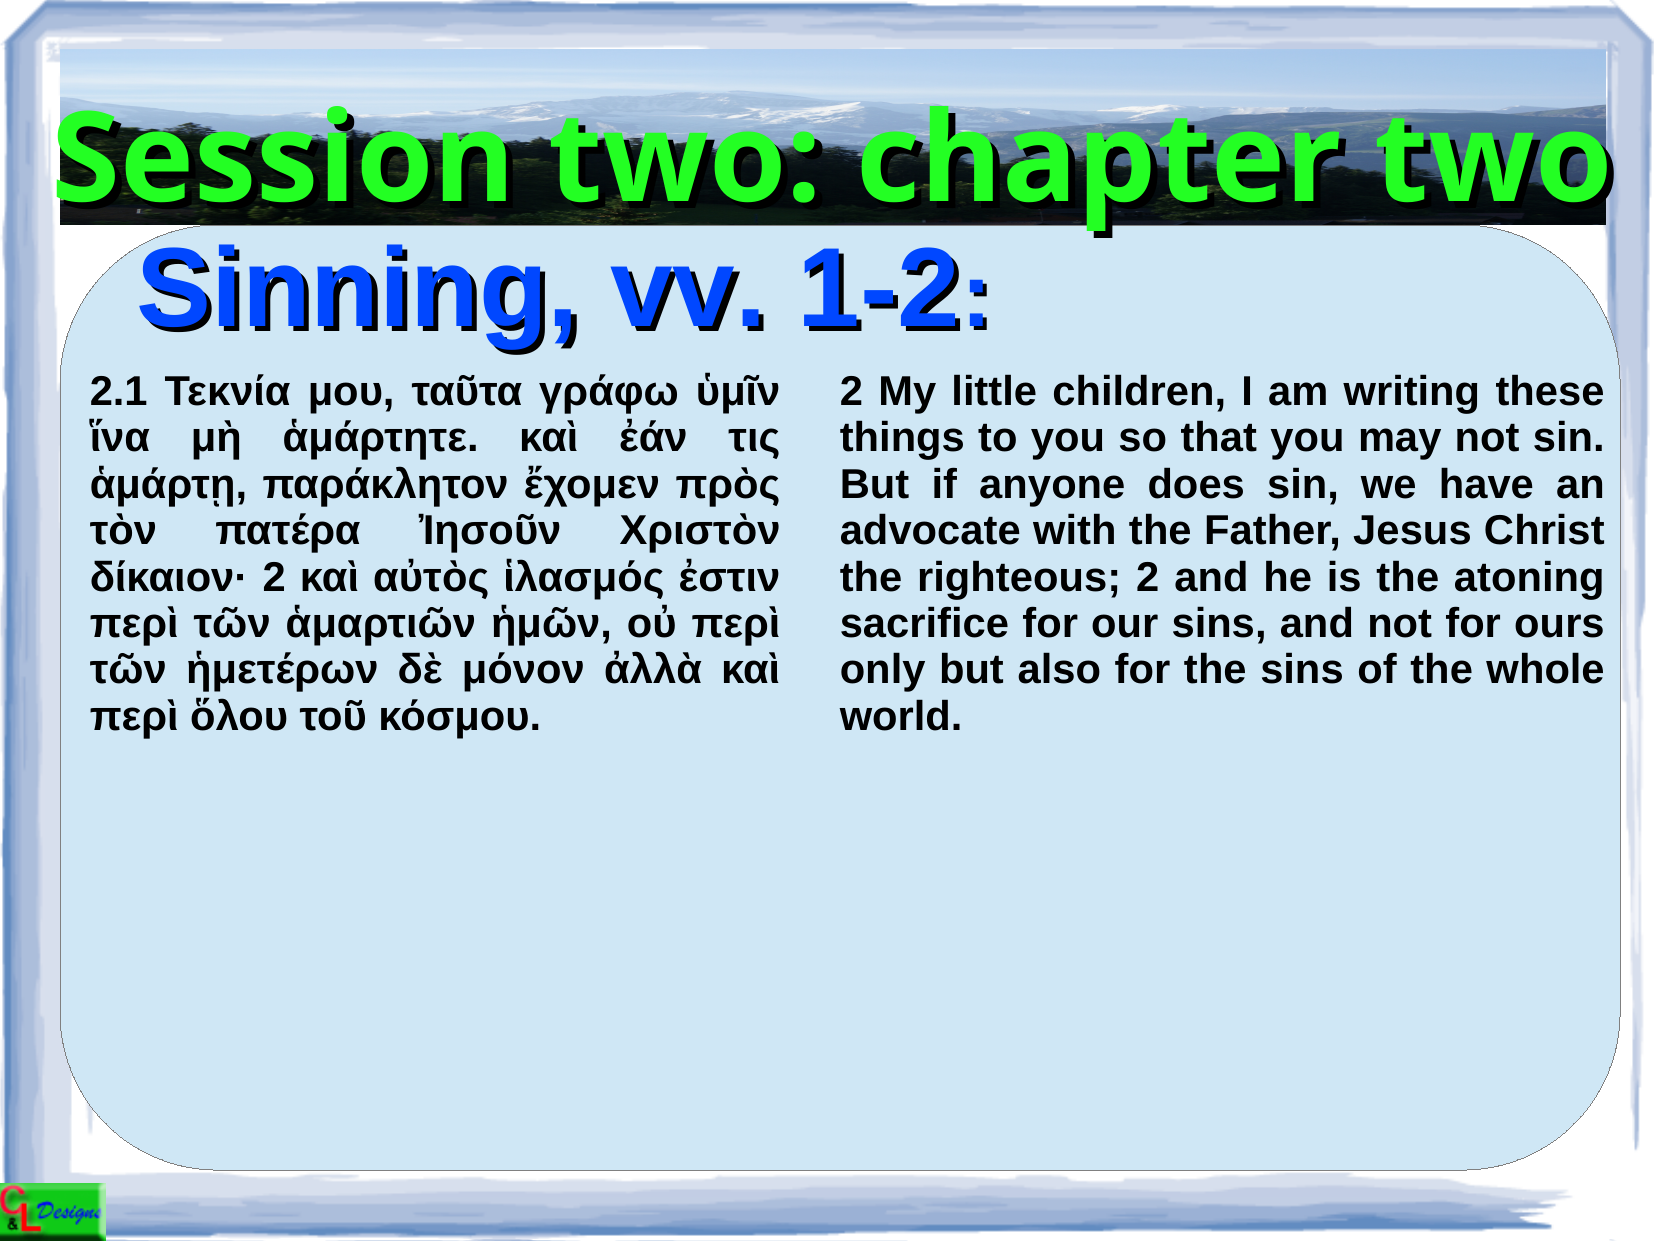

# Session two: chapter two
 Sinning, vv. 1-2:
2.1 Τεκνία μου, ταῦτα γράφω ὑμῖν ἵνα μὴ ἁμάρτητε. καὶ ἐάν τις ἁμάρτῃ, παράκλητον ἔχομεν πρὸς τὸν πατέρα Ἰησοῦν Χριστὸν δίκαιον· 2 καὶ αὐτὸς ἱλασμός ἐστιν περὶ τῶν ἁμαρτιῶν ἡμῶν, οὐ περὶ τῶν ἡμετέρων δὲ μόνον ἀλλὰ καὶ περὶ ὅλου τοῦ κόσμου.
2 My little children, I am writing these things to you so that you may not sin. But if anyone does sin, we have an advocate with the Father, Jesus Christ the righteous; 2 and he is the atoning sacrifice for our sins, and not for ours only but also for the sins of the whole world.